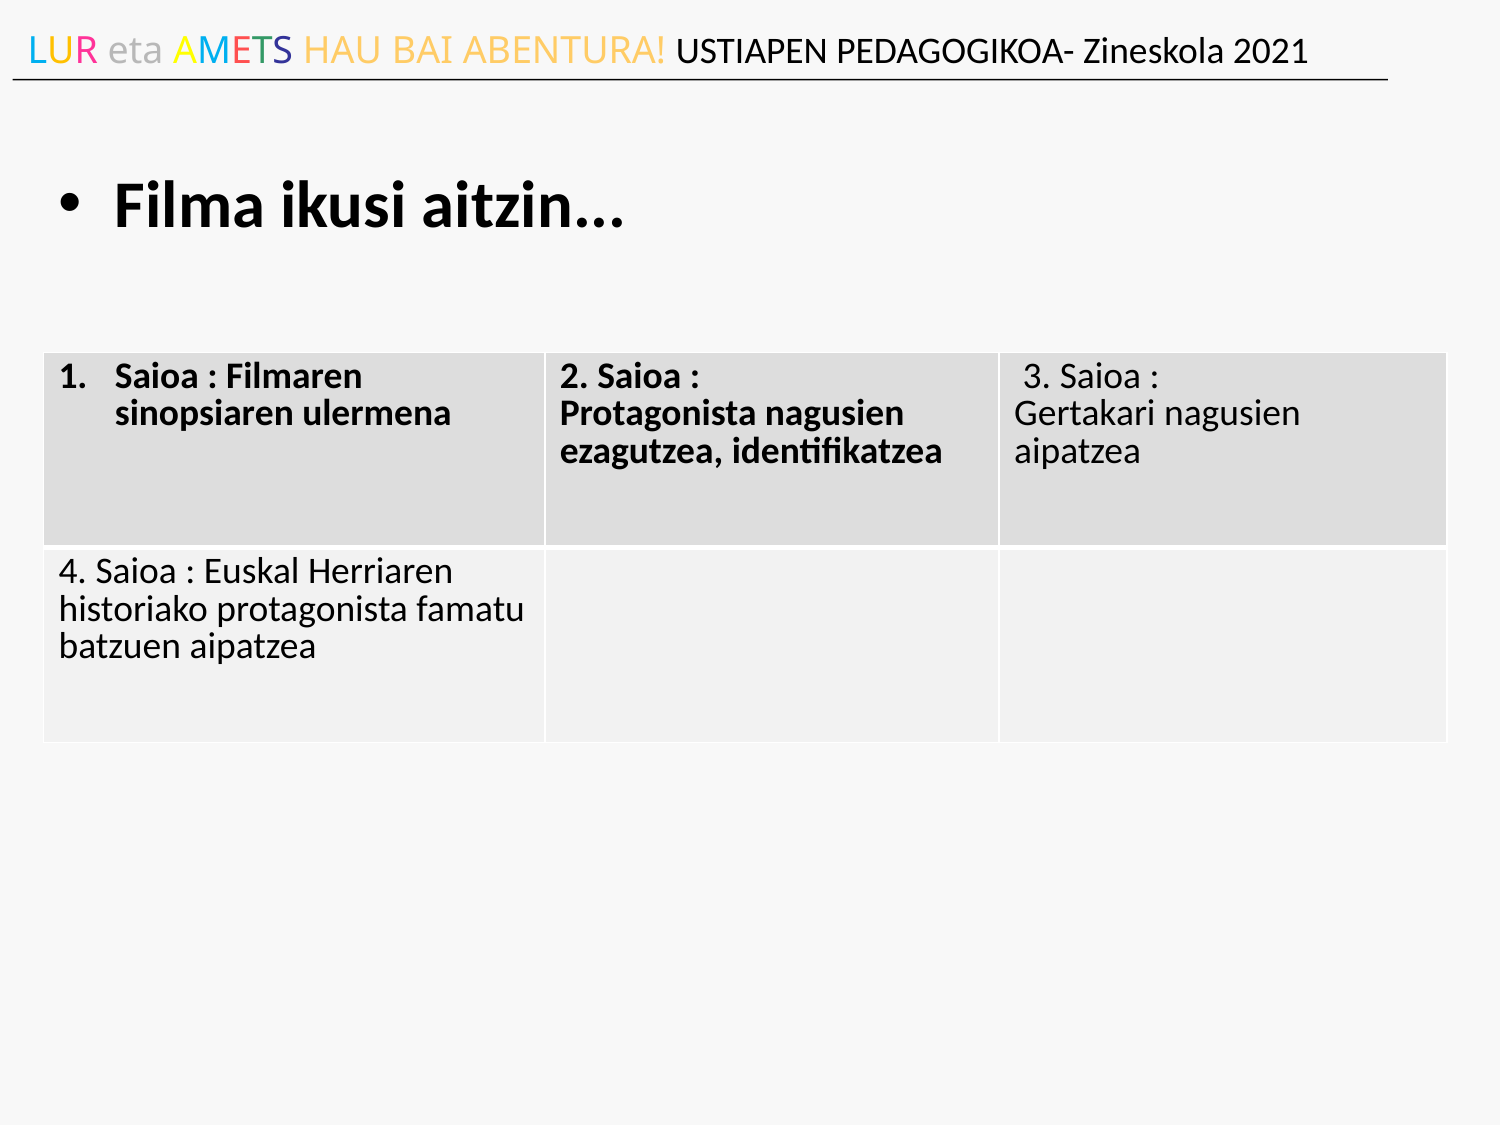

LUR eta AMETS HAU BAI ABENTURA! USTIAPEN PEDAGOGIKOA- Zineskola 2021
# Filma ikusi aitzin...
| Saioa : Filmaren sinopsiaren ulermena | 2. Saioa : Protagonista nagusien ezagutzea, identifikatzea | 3. Saioa : Gertakari nagusien aipatzea |
| --- | --- | --- |
| 4. Saioa : Euskal Herriaren historiako protagonista famatu batzuen aipatzea | | |